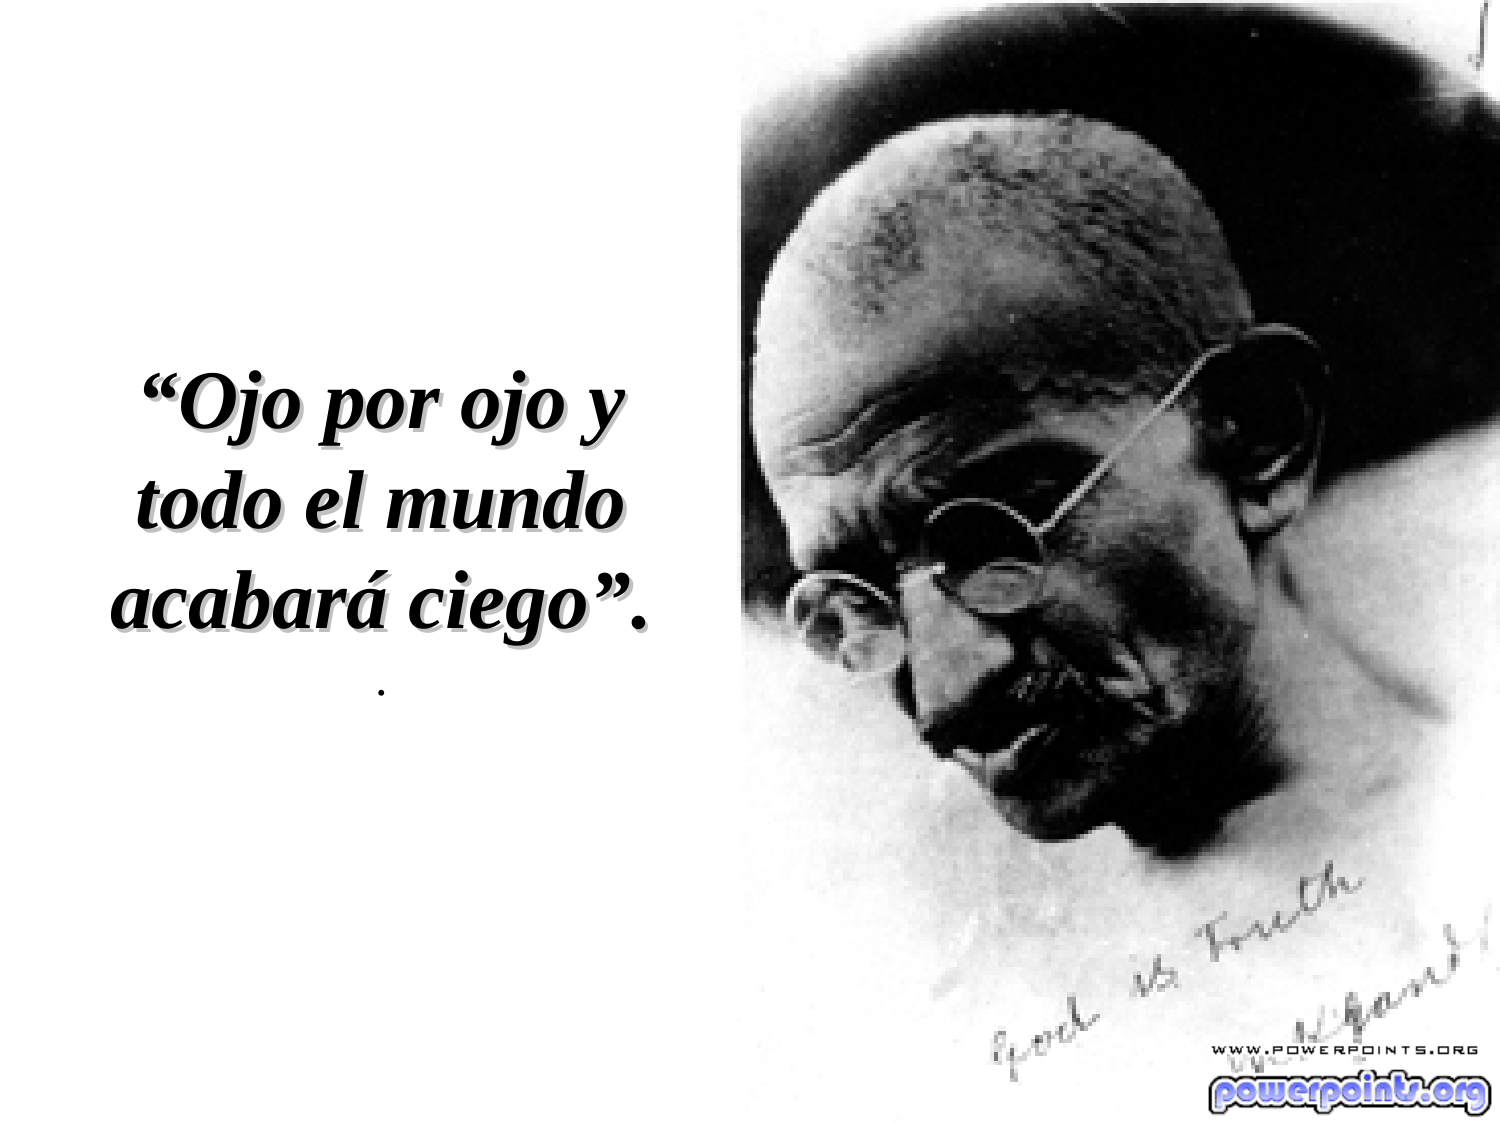

“Ojo por ojo y todo el mundo acabará ciego”.
.